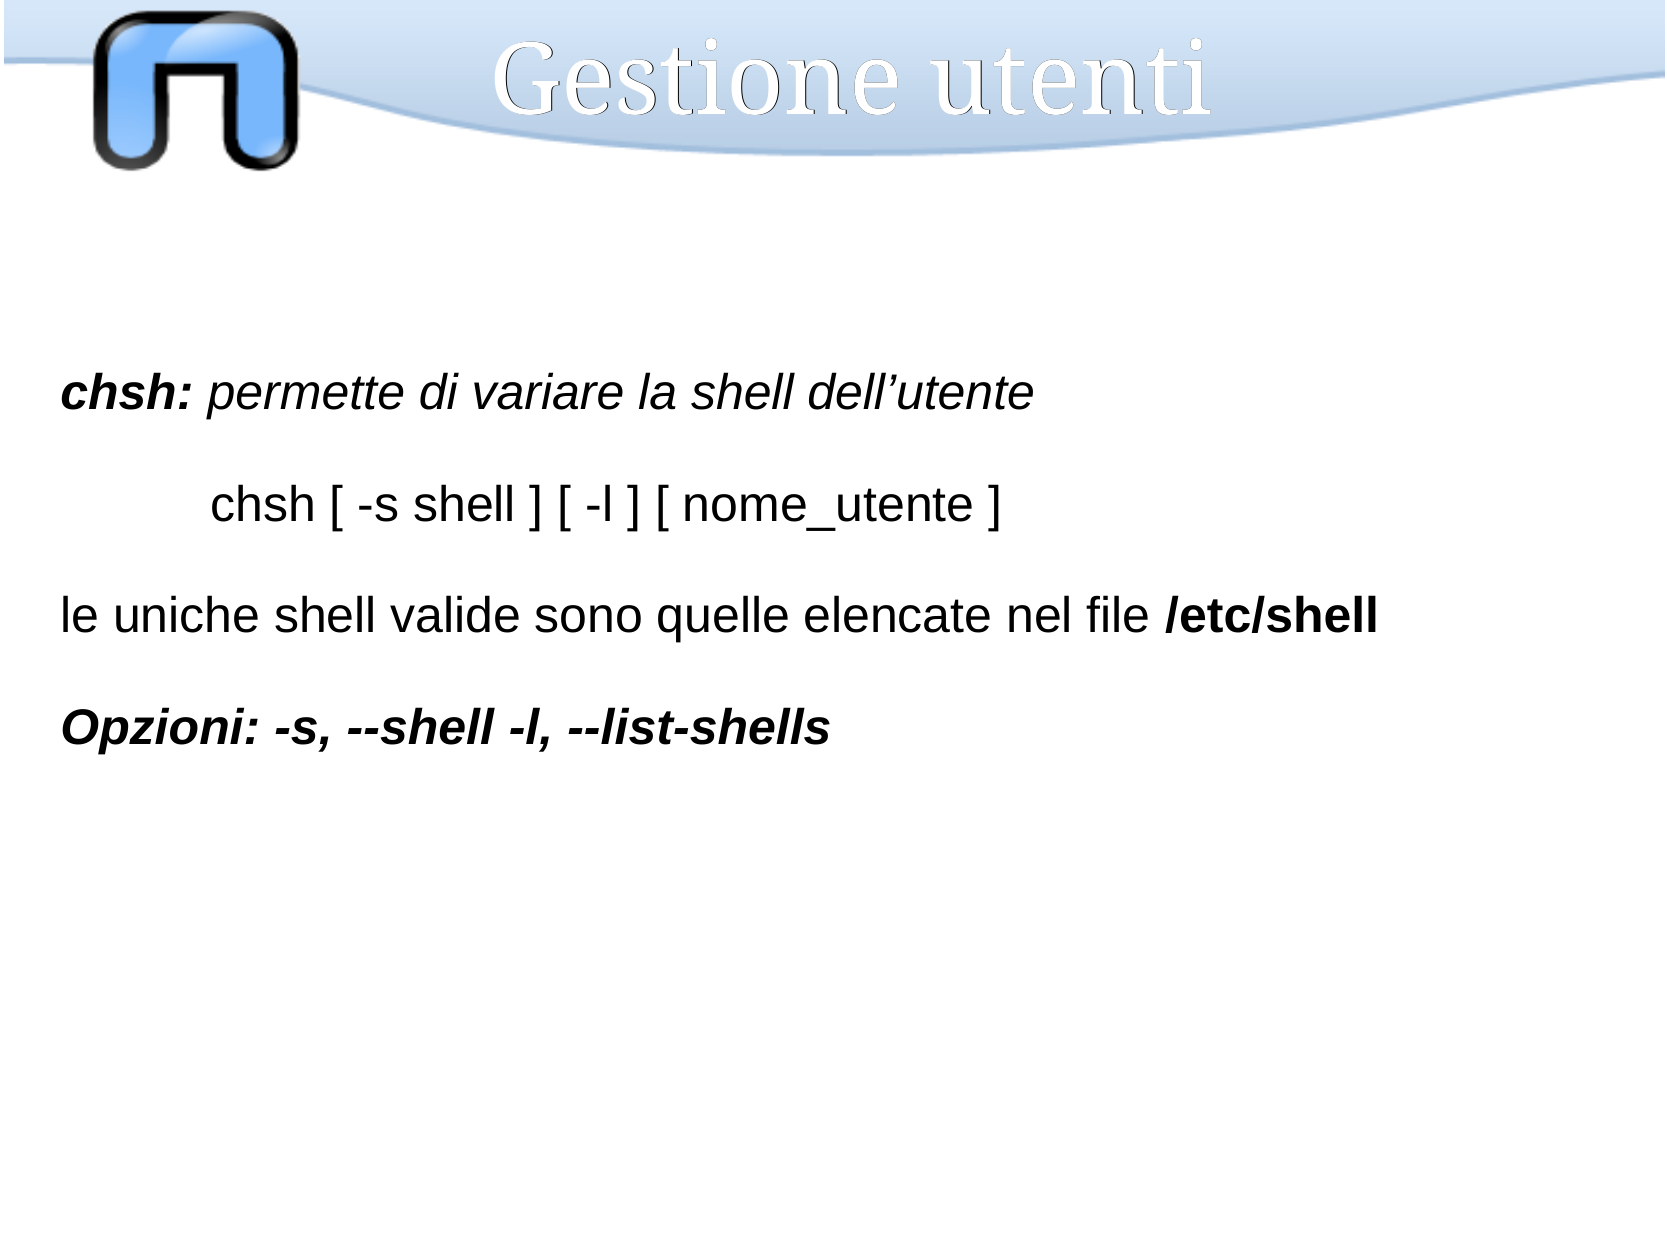

Gestione utenti
# chsh: permette di variare la shell dell’utente
chsh [ -s shell ] [ -l ] [ nome_utente ]
le uniche shell valide sono quelle elencate nel file /etc/shell
Opzioni: -s, --shell -l, --list-shells